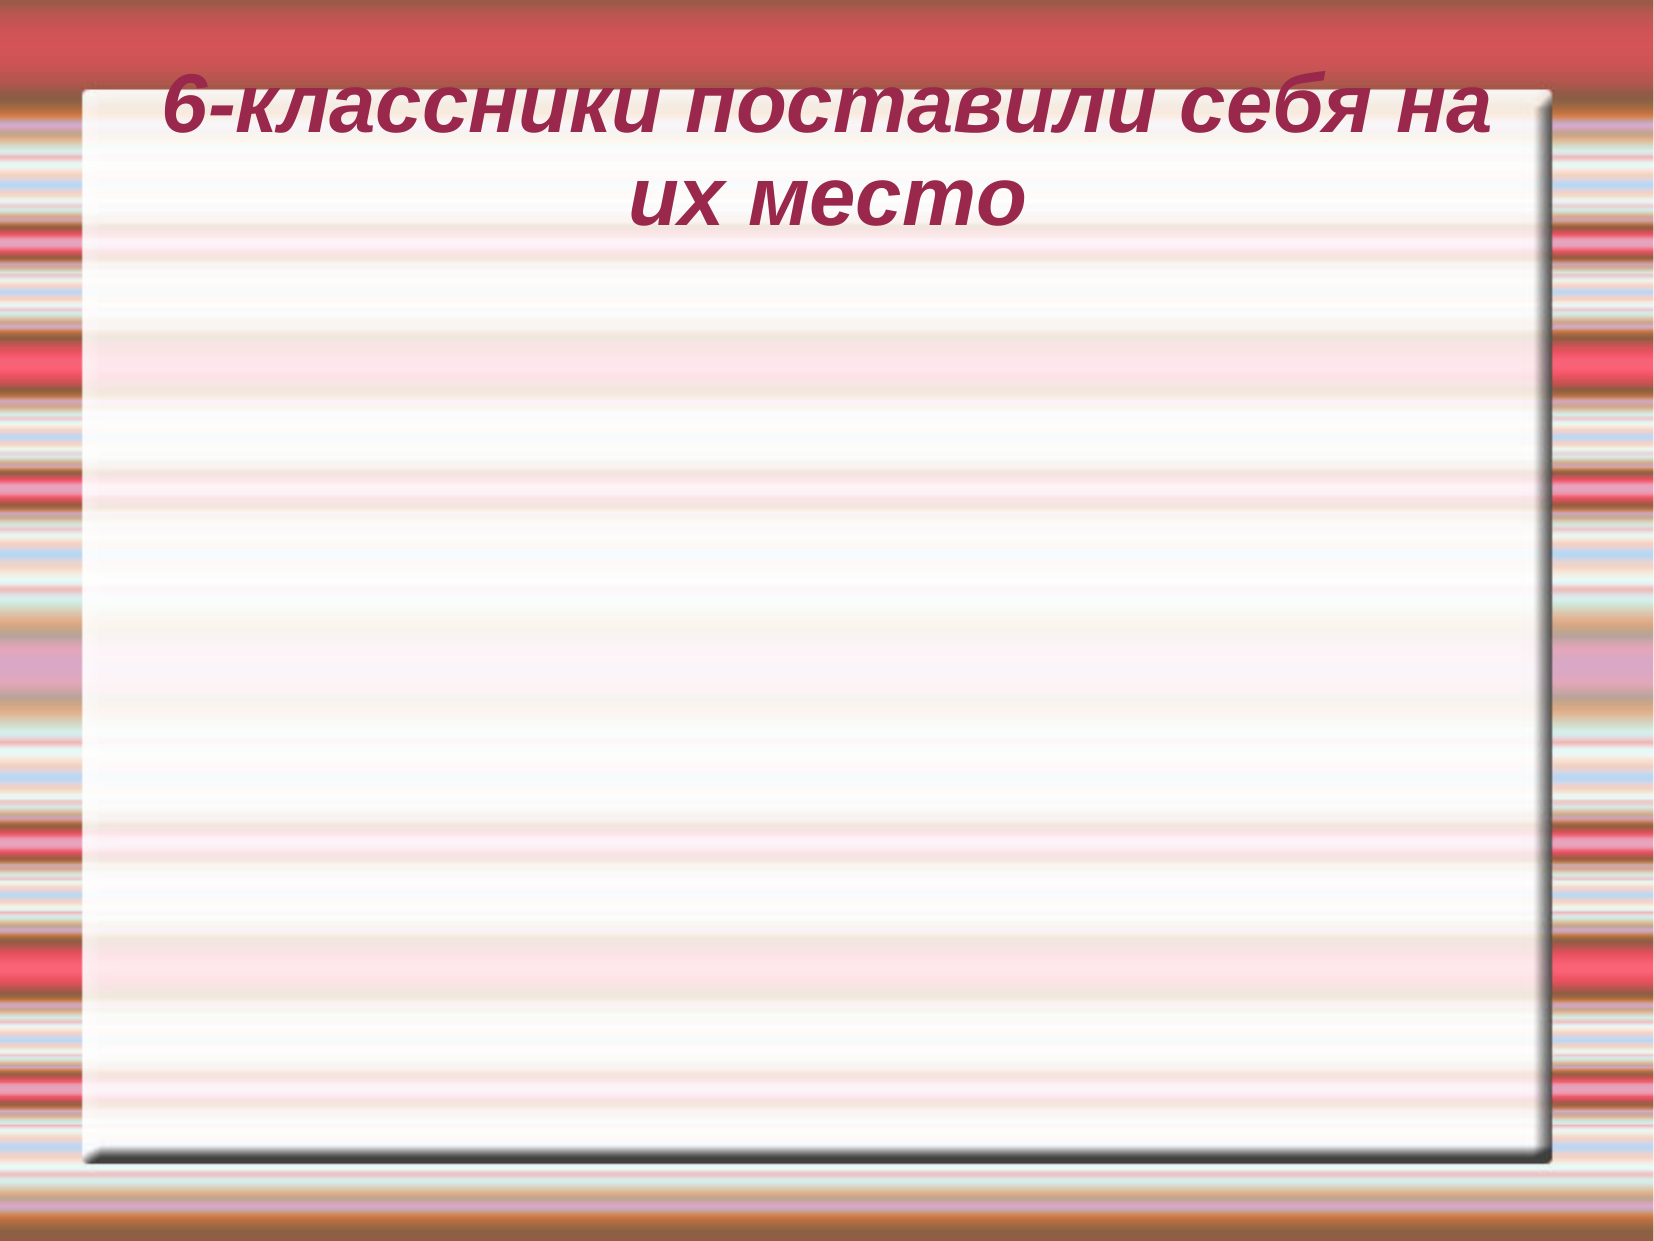

# 6-классники поставили себя на их место